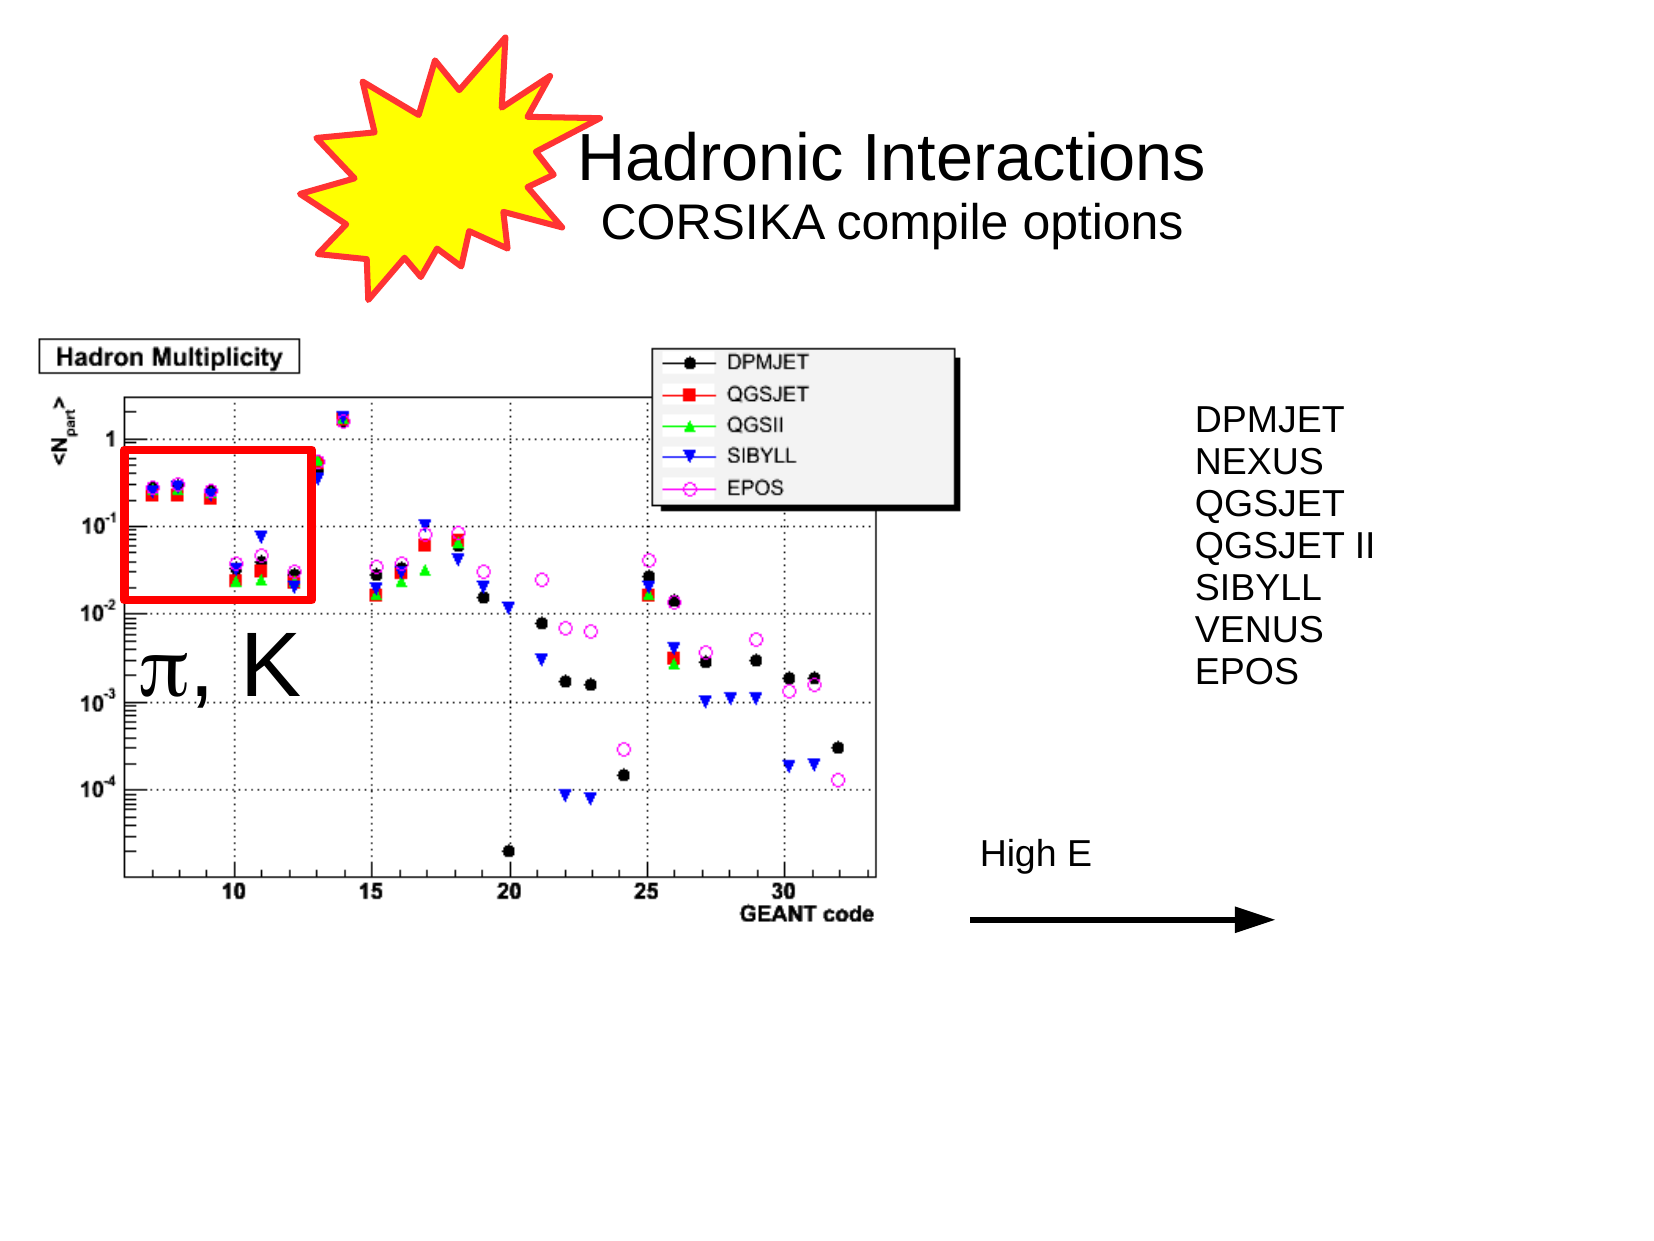

Hadronic Interactions
CORSIKA compile options
p, K
“80GeV”
DPMJET
NEXUS
QGSJET
QGSJET II
SIBYLL
VENUS
EPOS
FLUKA
GHEISHA
QMD
Low E
High E